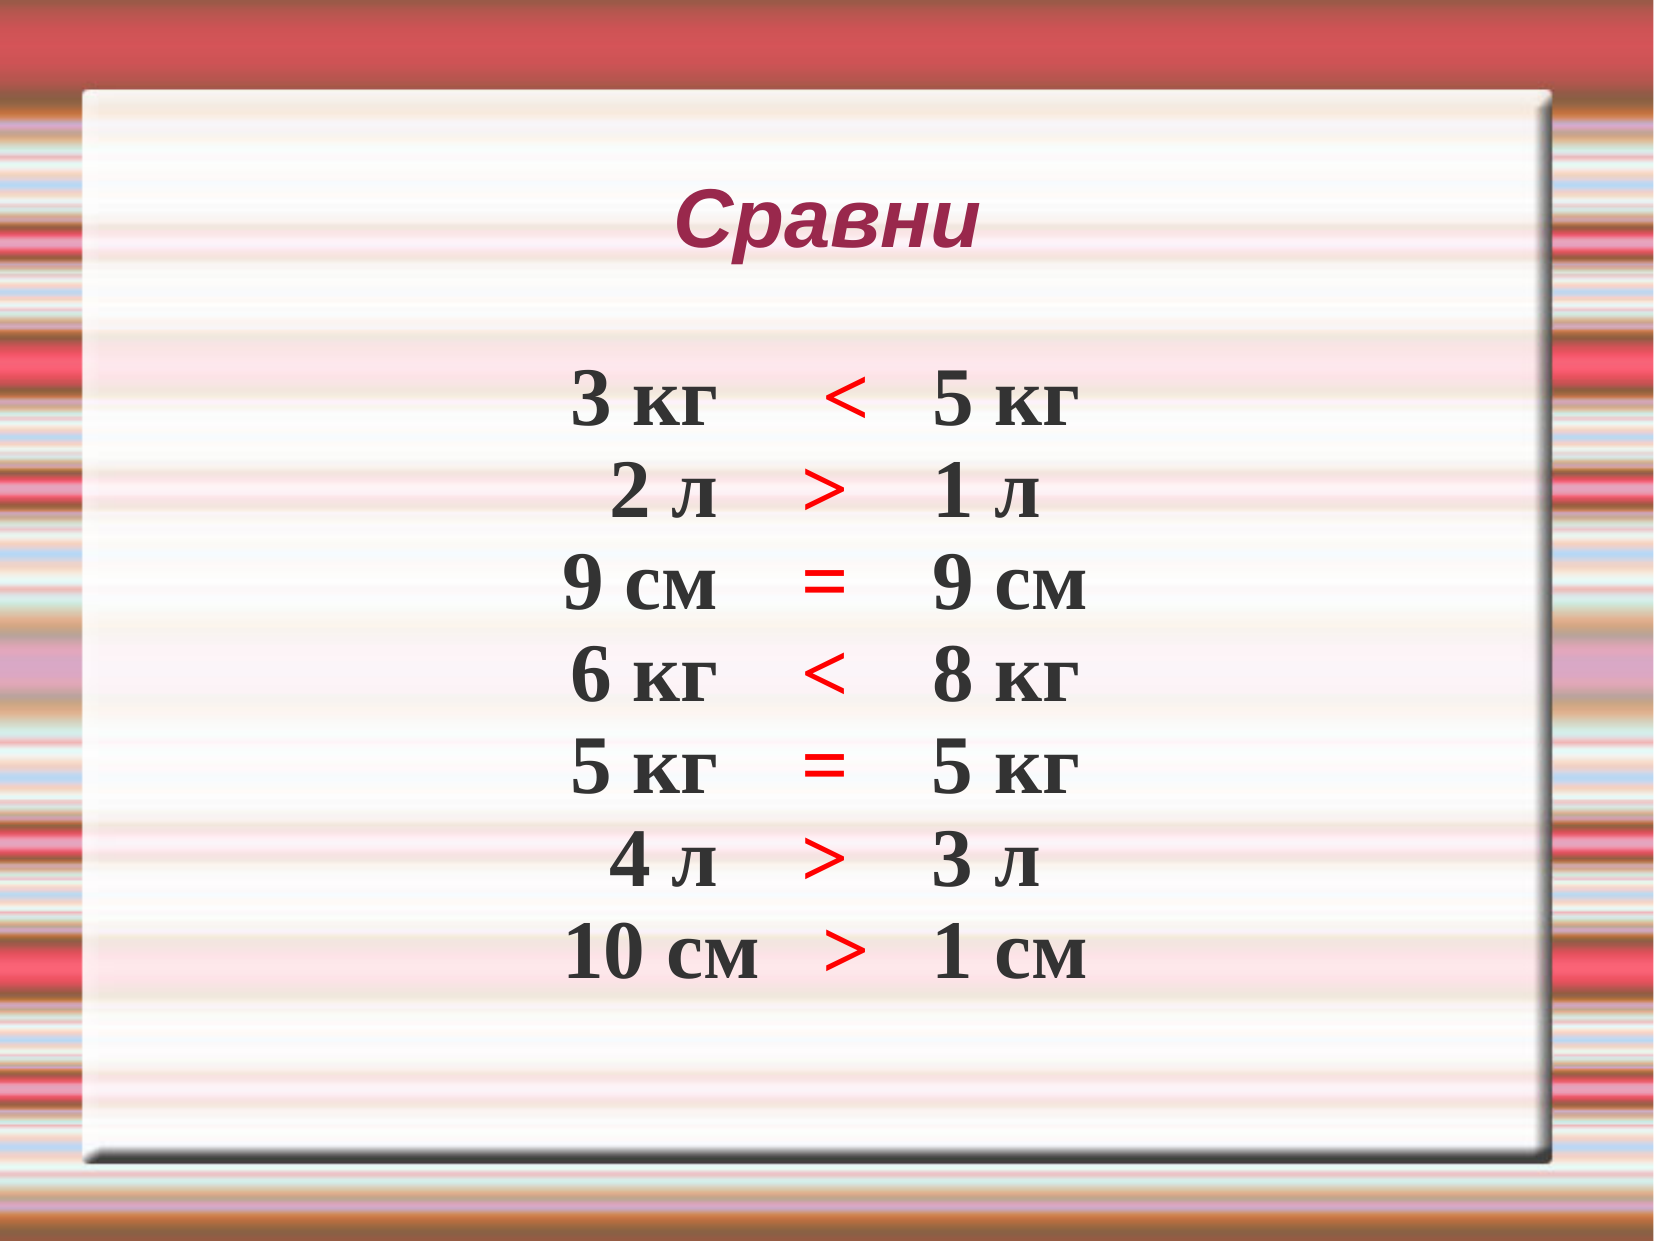

# Сравни
3 кг < 5 кг
2 л > 1 л
9 см = 9 см
6 кг < 8 кг
5 кг = 5 кг
4 л > 3 л
10 см > 1 см